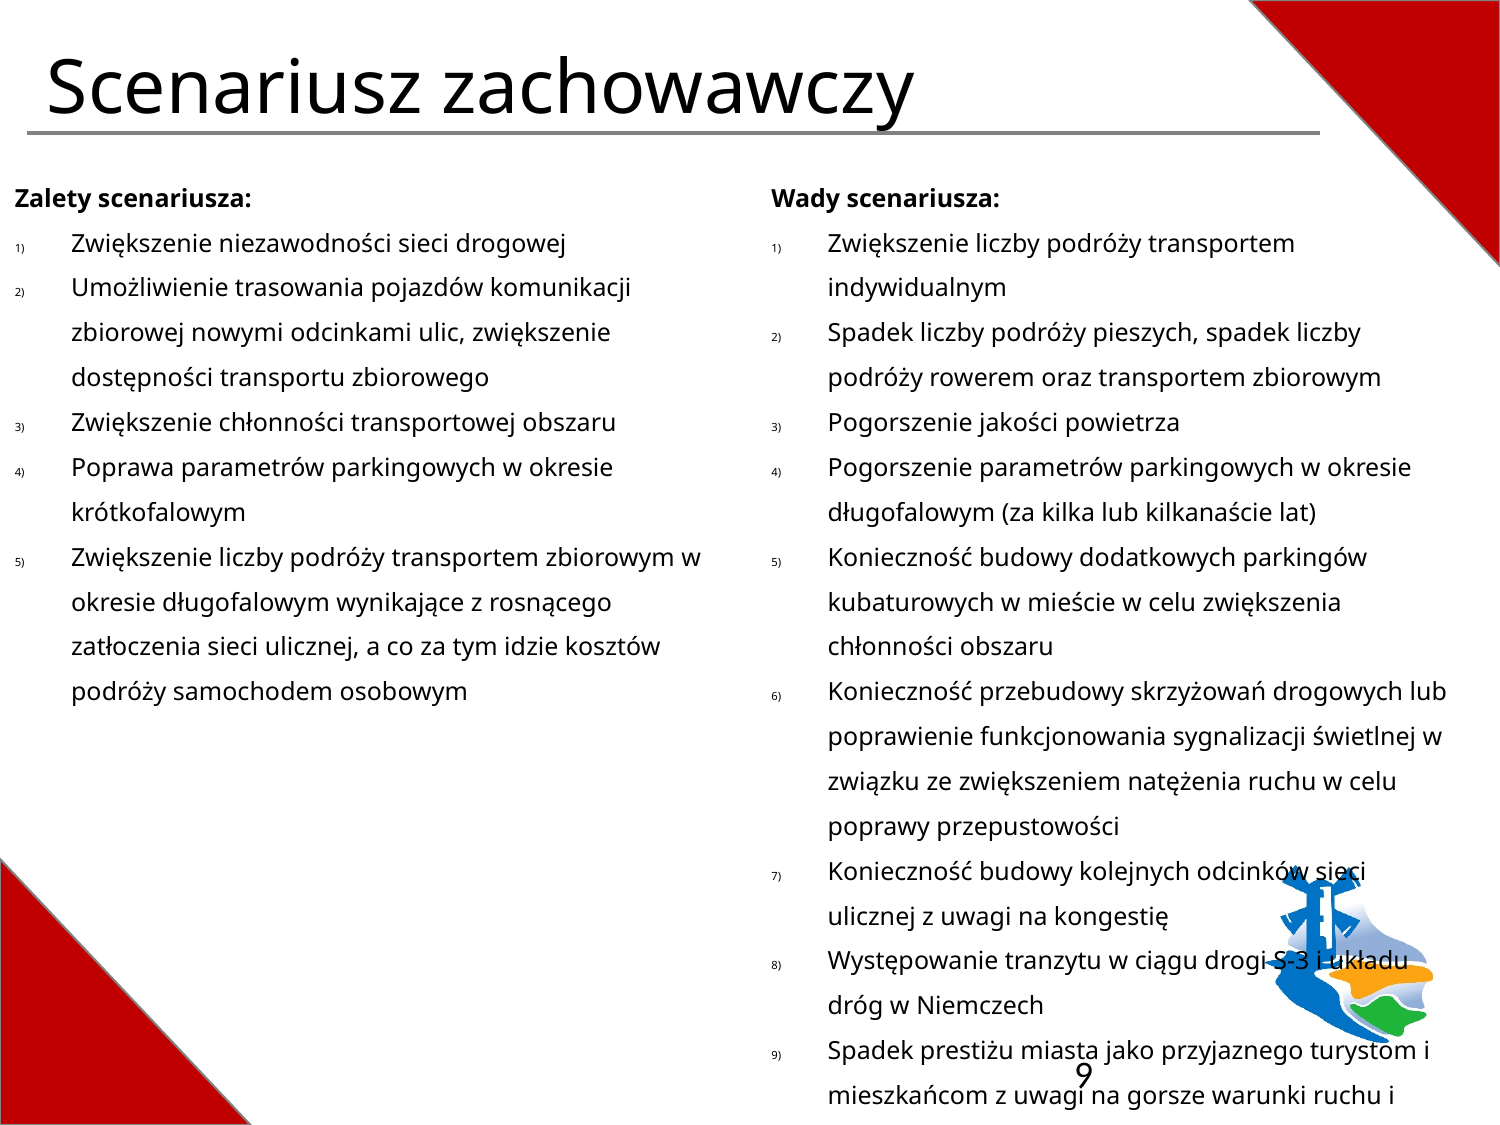

Scenariusz zachowawczy
Zalety scenariusza:
Zwiększenie niezawodności sieci drogowej
Umożliwienie trasowania pojazdów komunikacji zbiorowej nowymi odcinkami ulic, zwiększenie dostępności transportu zbiorowego
Zwiększenie chłonności transportowej obszaru
Poprawa parametrów parkingowych w okresie krótkofalowym
Zwiększenie liczby podróży transportem zbiorowym w okresie długofalowym wynikające z rosnącego zatłoczenia sieci ulicznej, a co za tym idzie kosztów podróży samochodem osobowym
Wady scenariusza:
Zwiększenie liczby podróży transportem indywidualnym
Spadek liczby podróży pieszych, spadek liczby podróży rowerem oraz transportem zbiorowym
Pogorszenie jakości powietrza
Pogorszenie parametrów parkingowych w okresie długofalowym (za kilka lub kilkanaście lat)
Konieczność budowy dodatkowych parkingów kubaturowych w mieście w celu zwiększenia chłonności obszaru
Konieczność przebudowy skrzyżowań drogowych lub poprawienie funkcjonowania sygnalizacji świetlnej w związku ze zwiększeniem natężenia ruchu w celu poprawy przepustowości
Konieczność budowy kolejnych odcinków sieci ulicznej z uwagi na kongestię
Występowanie tranzytu w ciągu drogi S-3 i układu dróg w Niemczech
Spadek prestiżu miasta jako przyjaznego turystom i mieszkańcom z uwagi na gorsze warunki ruchu i jakości powietrza